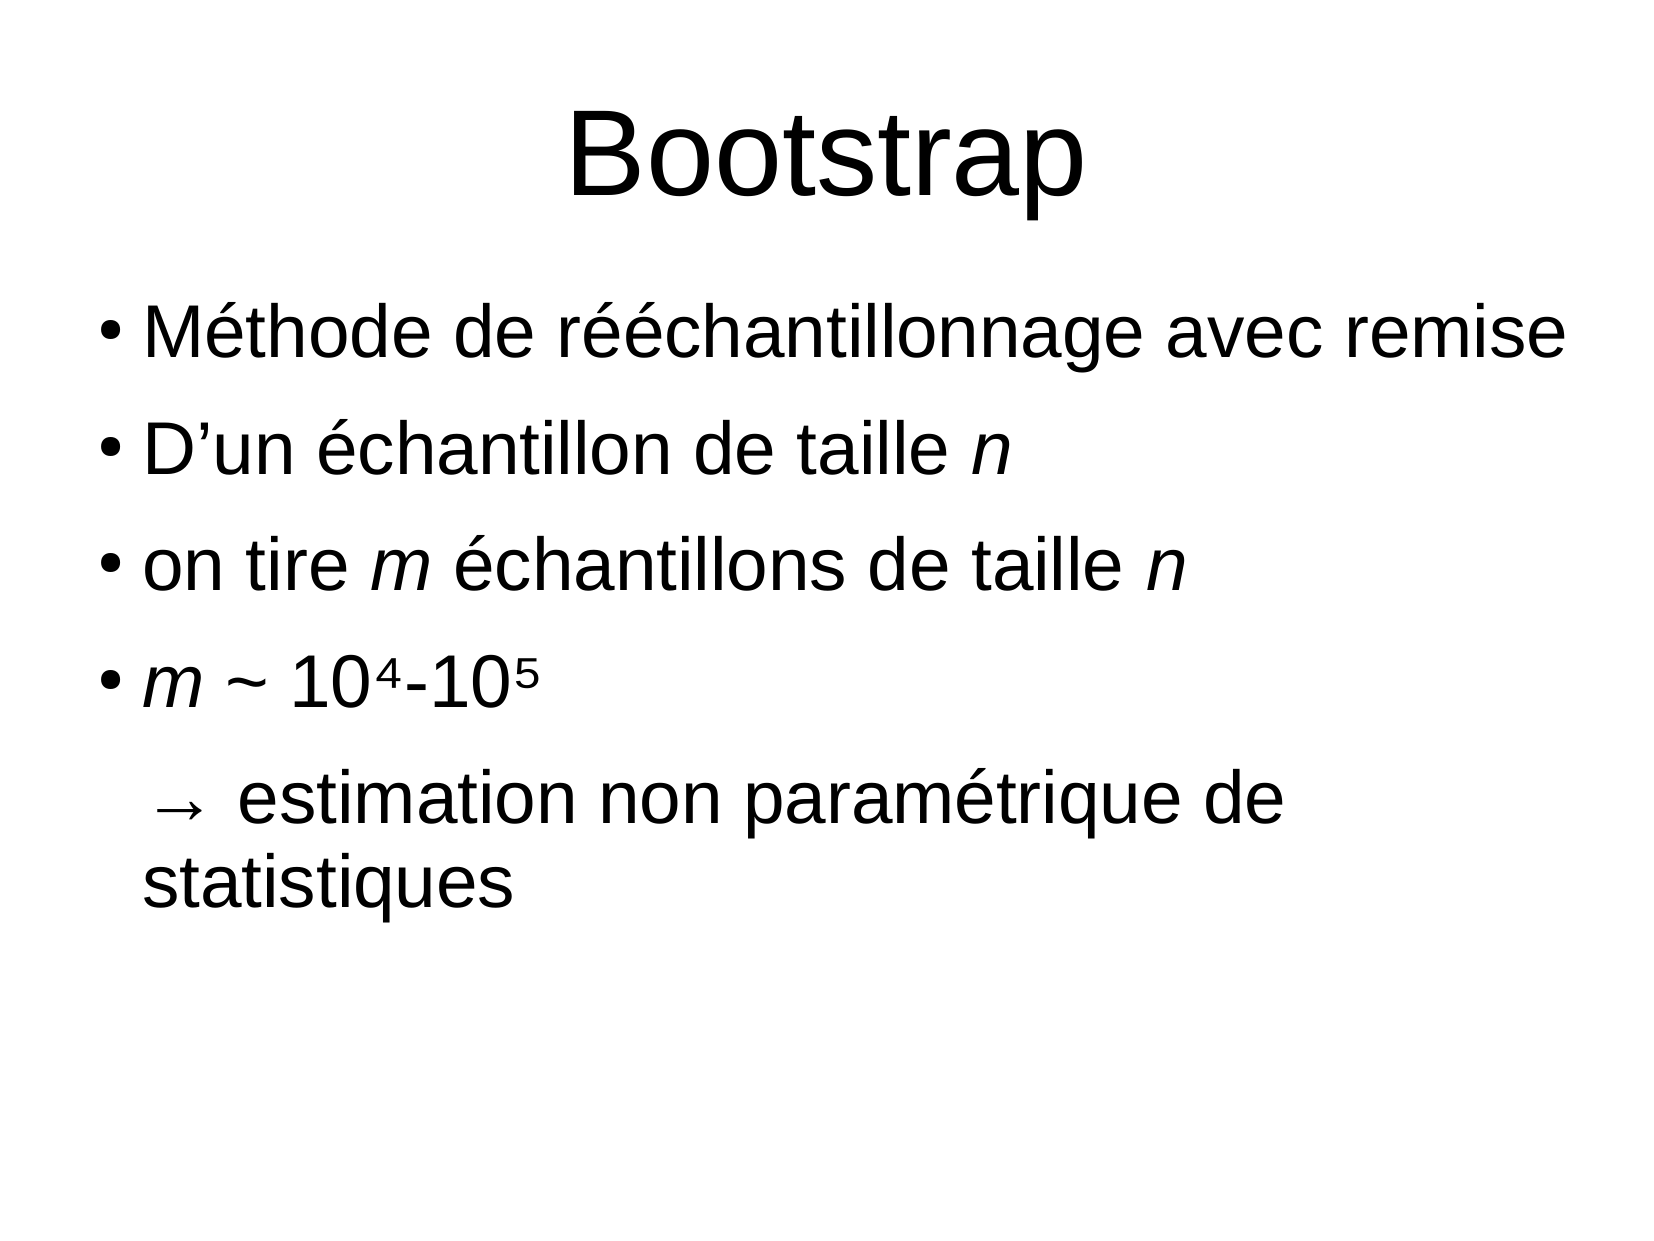

# Bootstrap
Méthode de rééchantillonnage avec remise
D’un échantillon de taille n
on tire m échantillons de taille n
m ~ 10⁴-10⁵
→ estimation non paramétrique de statistiques